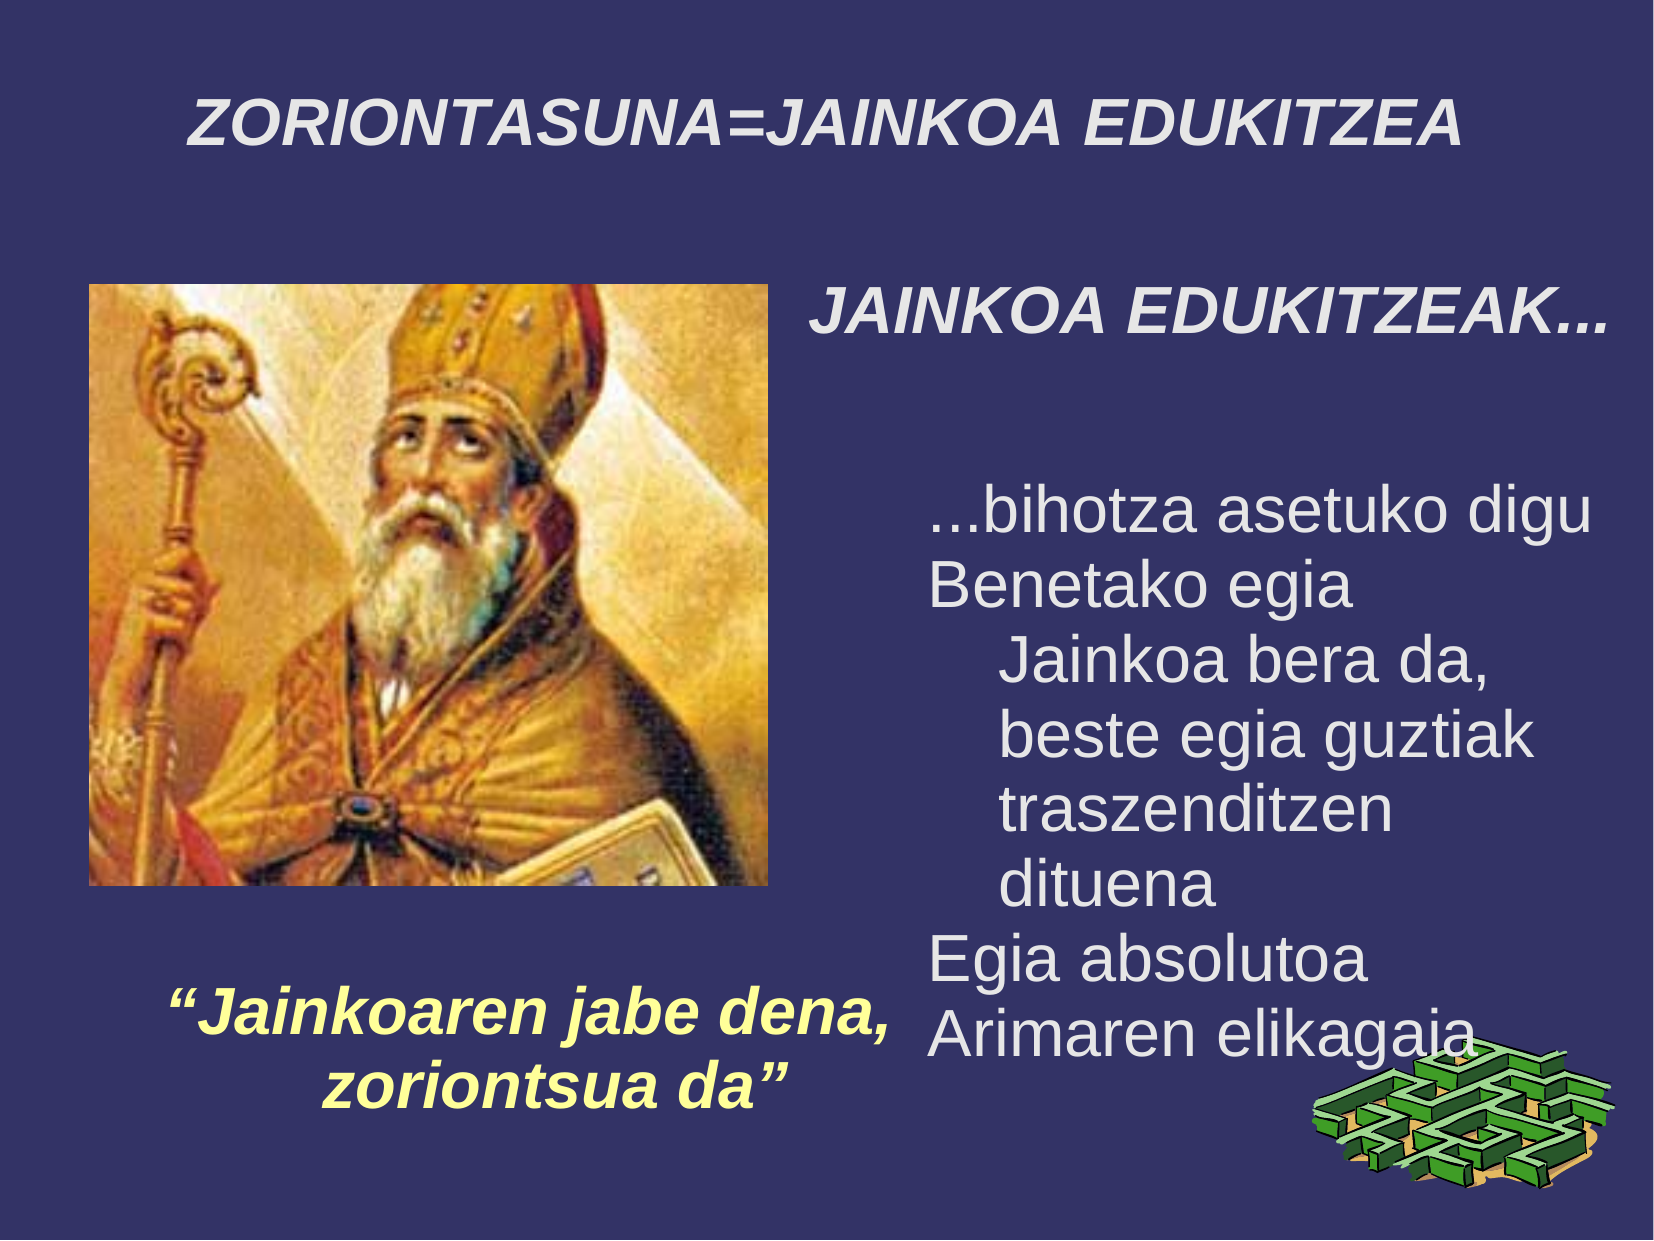

# ZORIONTASUNA=JAINKOA EDUKITZEA
JAINKOA EDUKITZEAK...
...bihotza asetuko digu
Benetako egia Jainkoa bera da, beste egia guztiak traszenditzen dituena
Egia absolutoa
Arimaren elikagaia
“Jainkoaren jabe dena,
 zoriontsua da”